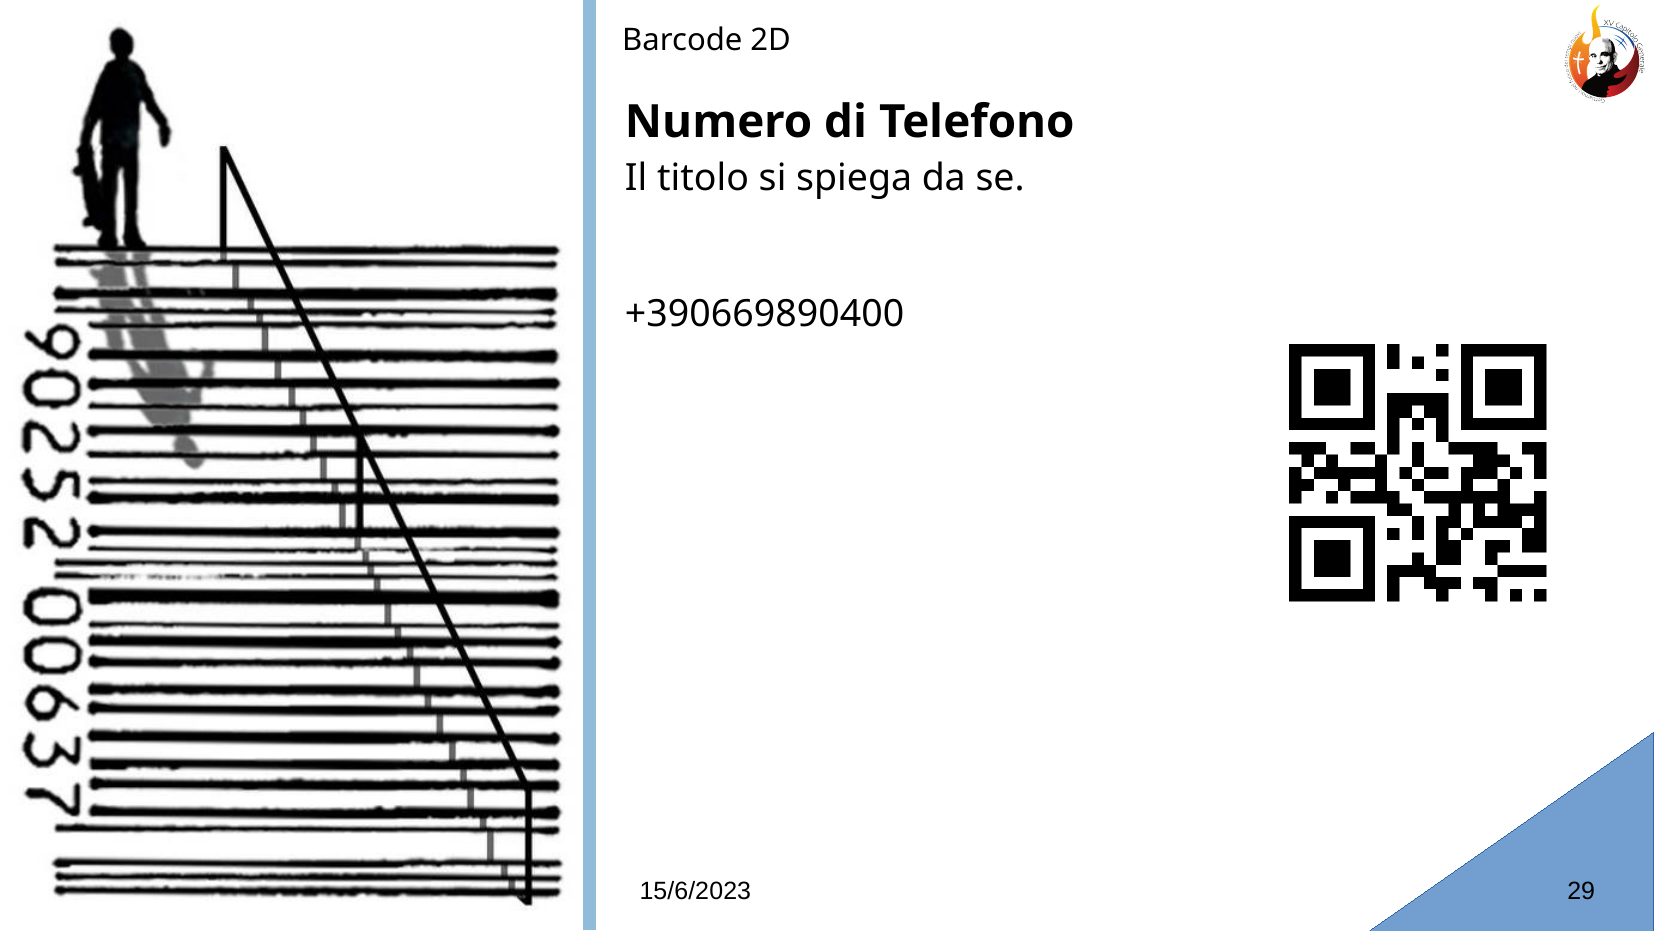

Barcode 2D
# Numero di Telefono
Il titolo si spiega da se.
+390669890400